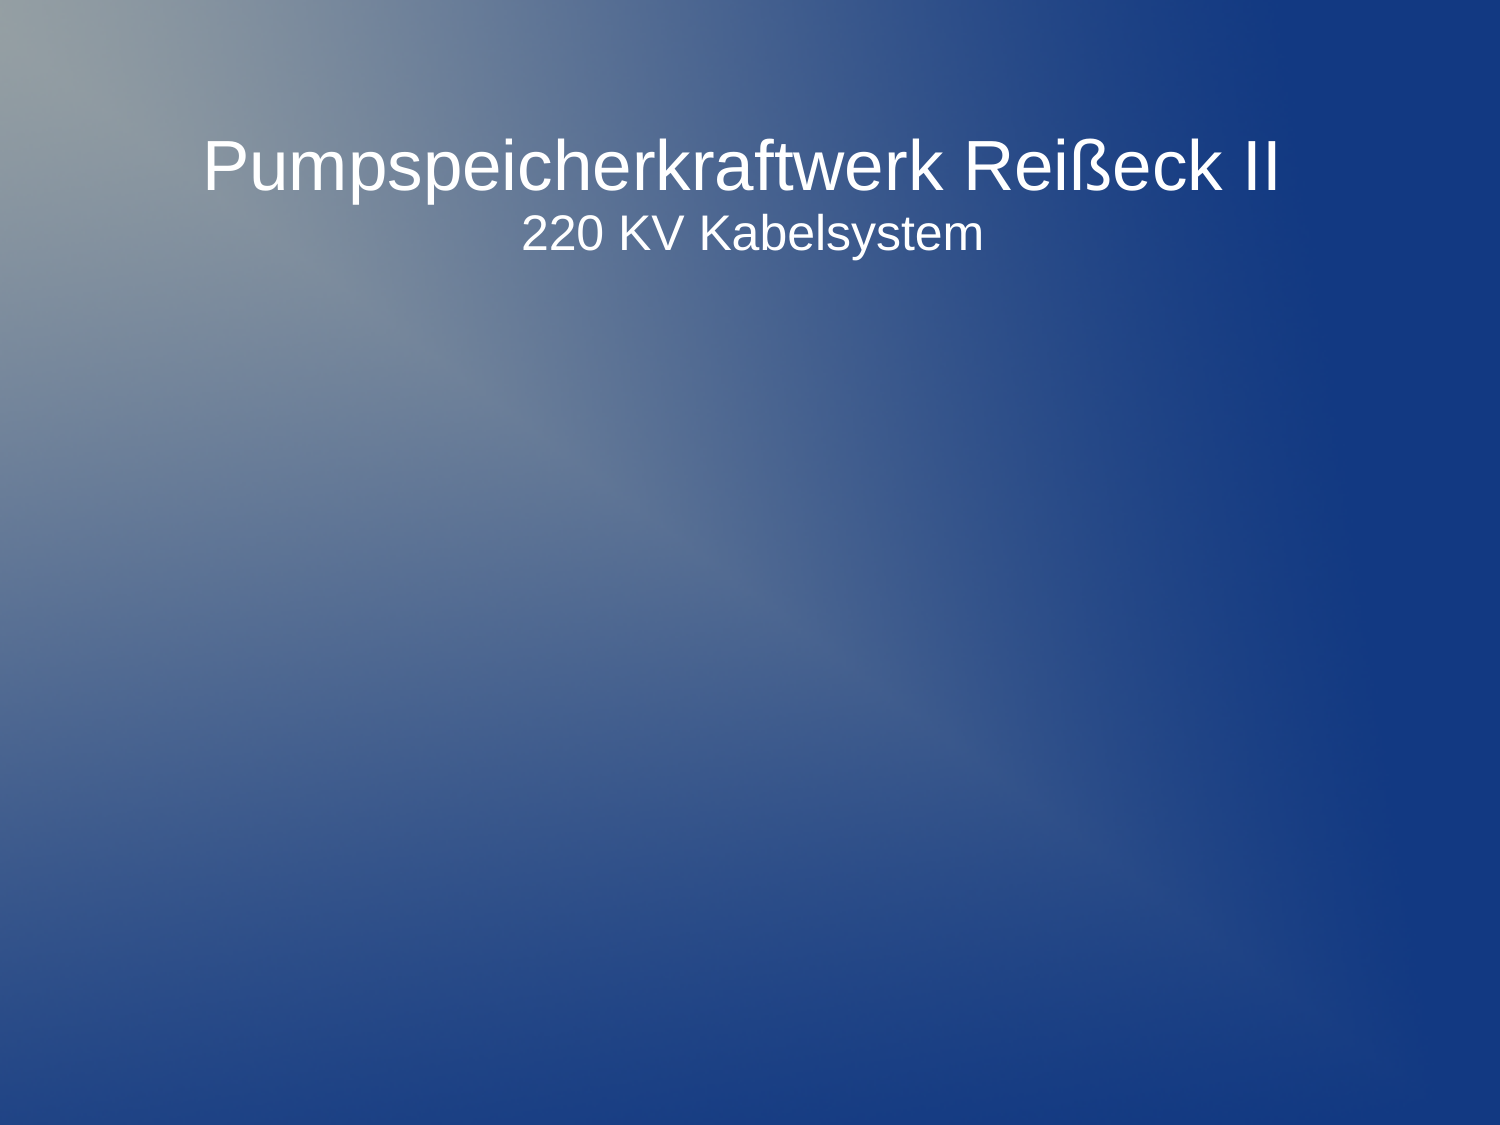

# Pumpspeicherkraftwerk Reißeck II 220 KV Kabelsystem